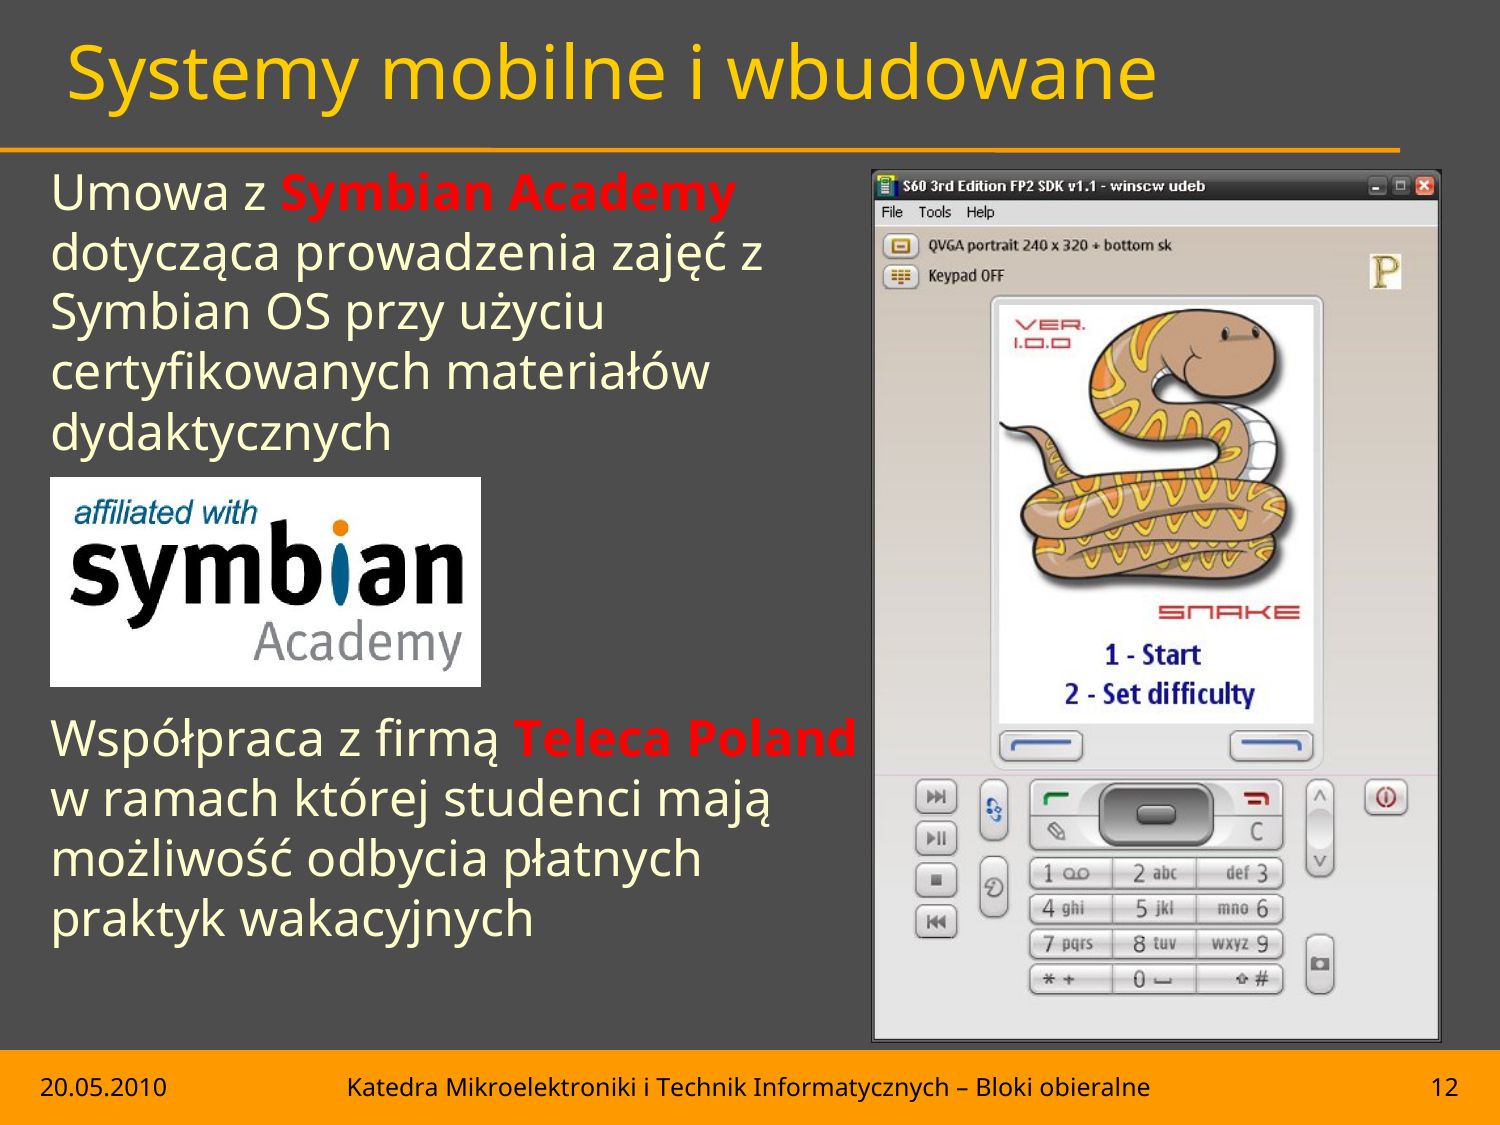

Systemy mobilne i wbudowane
Umowa z Symbian Academy dotycząca prowadzenia zajęć z Symbian OS przy użyciu certyfikowanych materiałów dydaktycznych
Współpraca z firmą Teleca Poland w ramach której studenci mają możliwość odbycia płatnych praktyk wakacyjnych
20.05.2010
Katedra Mikroelektroniki i Technik Informatycznych – Bloki obieralne
12